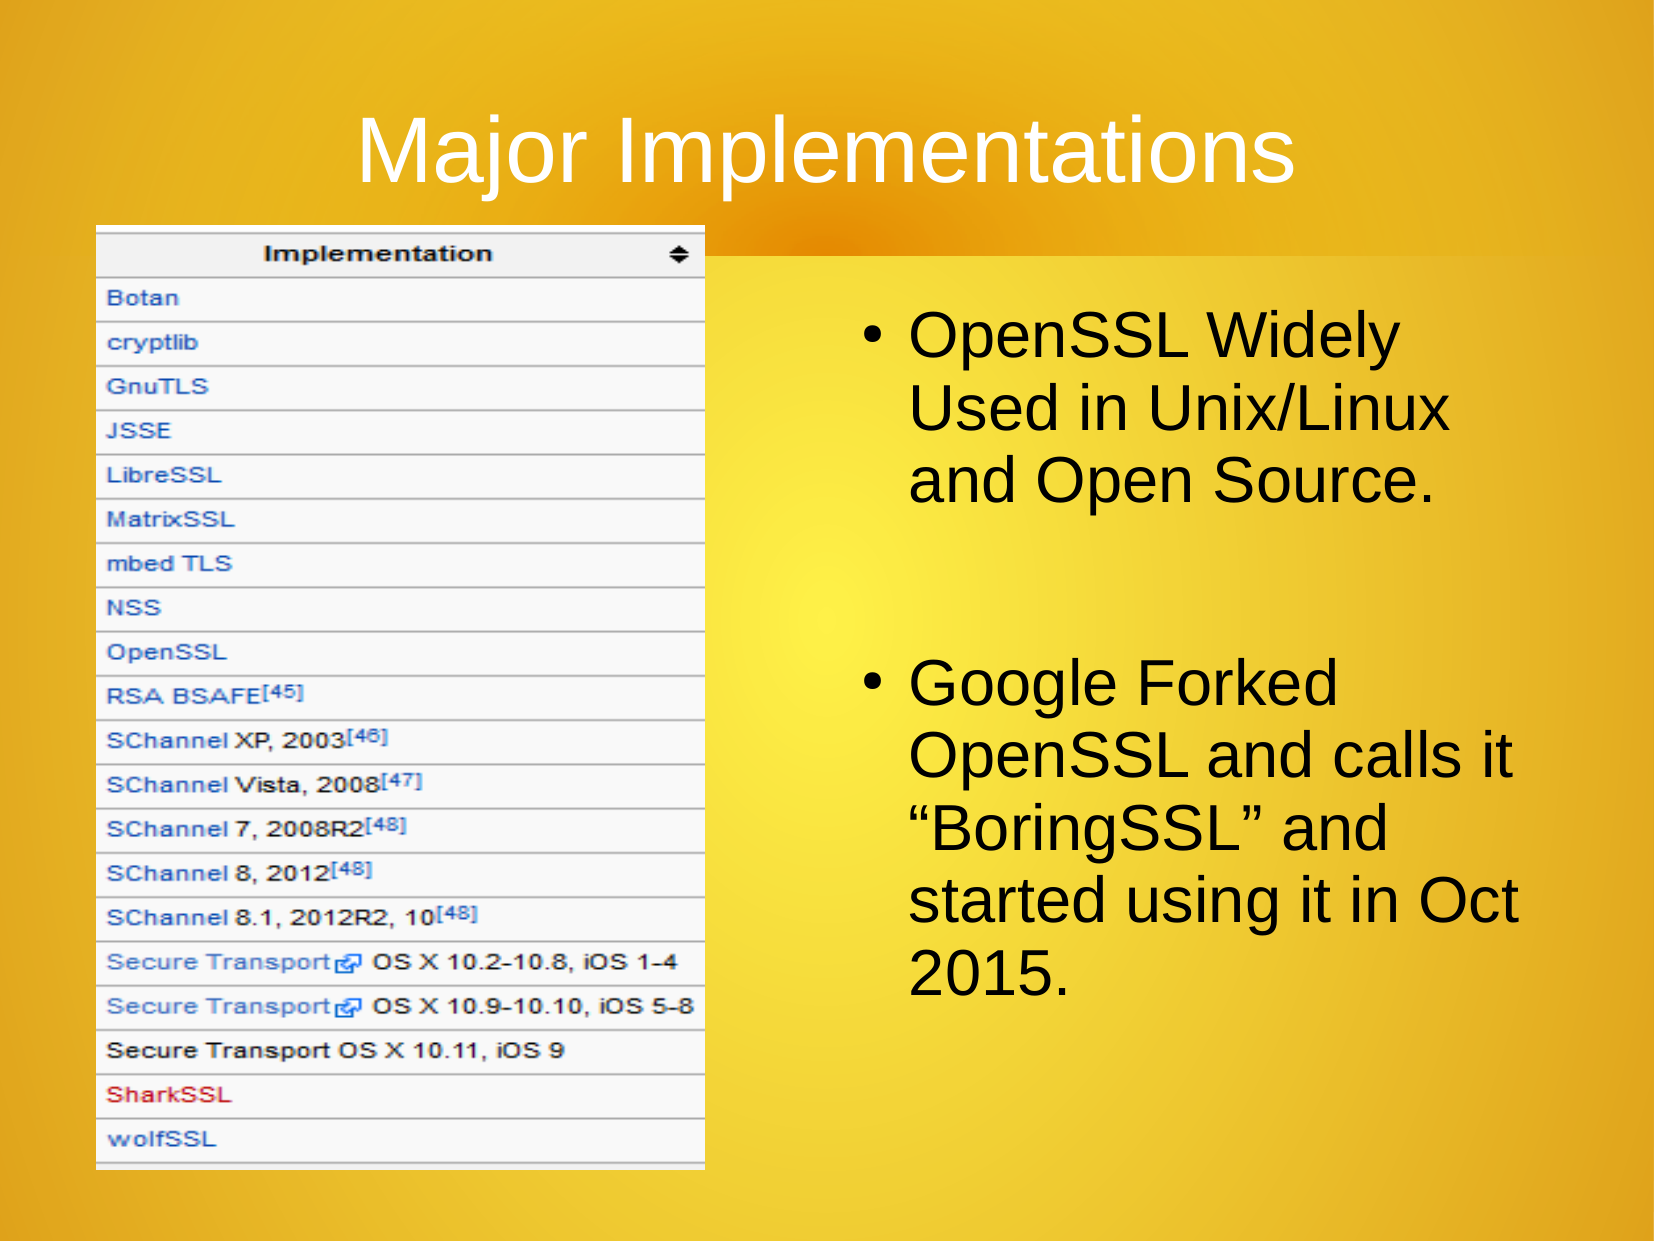

# Major Implementations
OpenSSL Widely Used in Unix/Linux and Open Source.
Google Forked OpenSSL and calls it “BoringSSL” and started using it in Oct 2015.